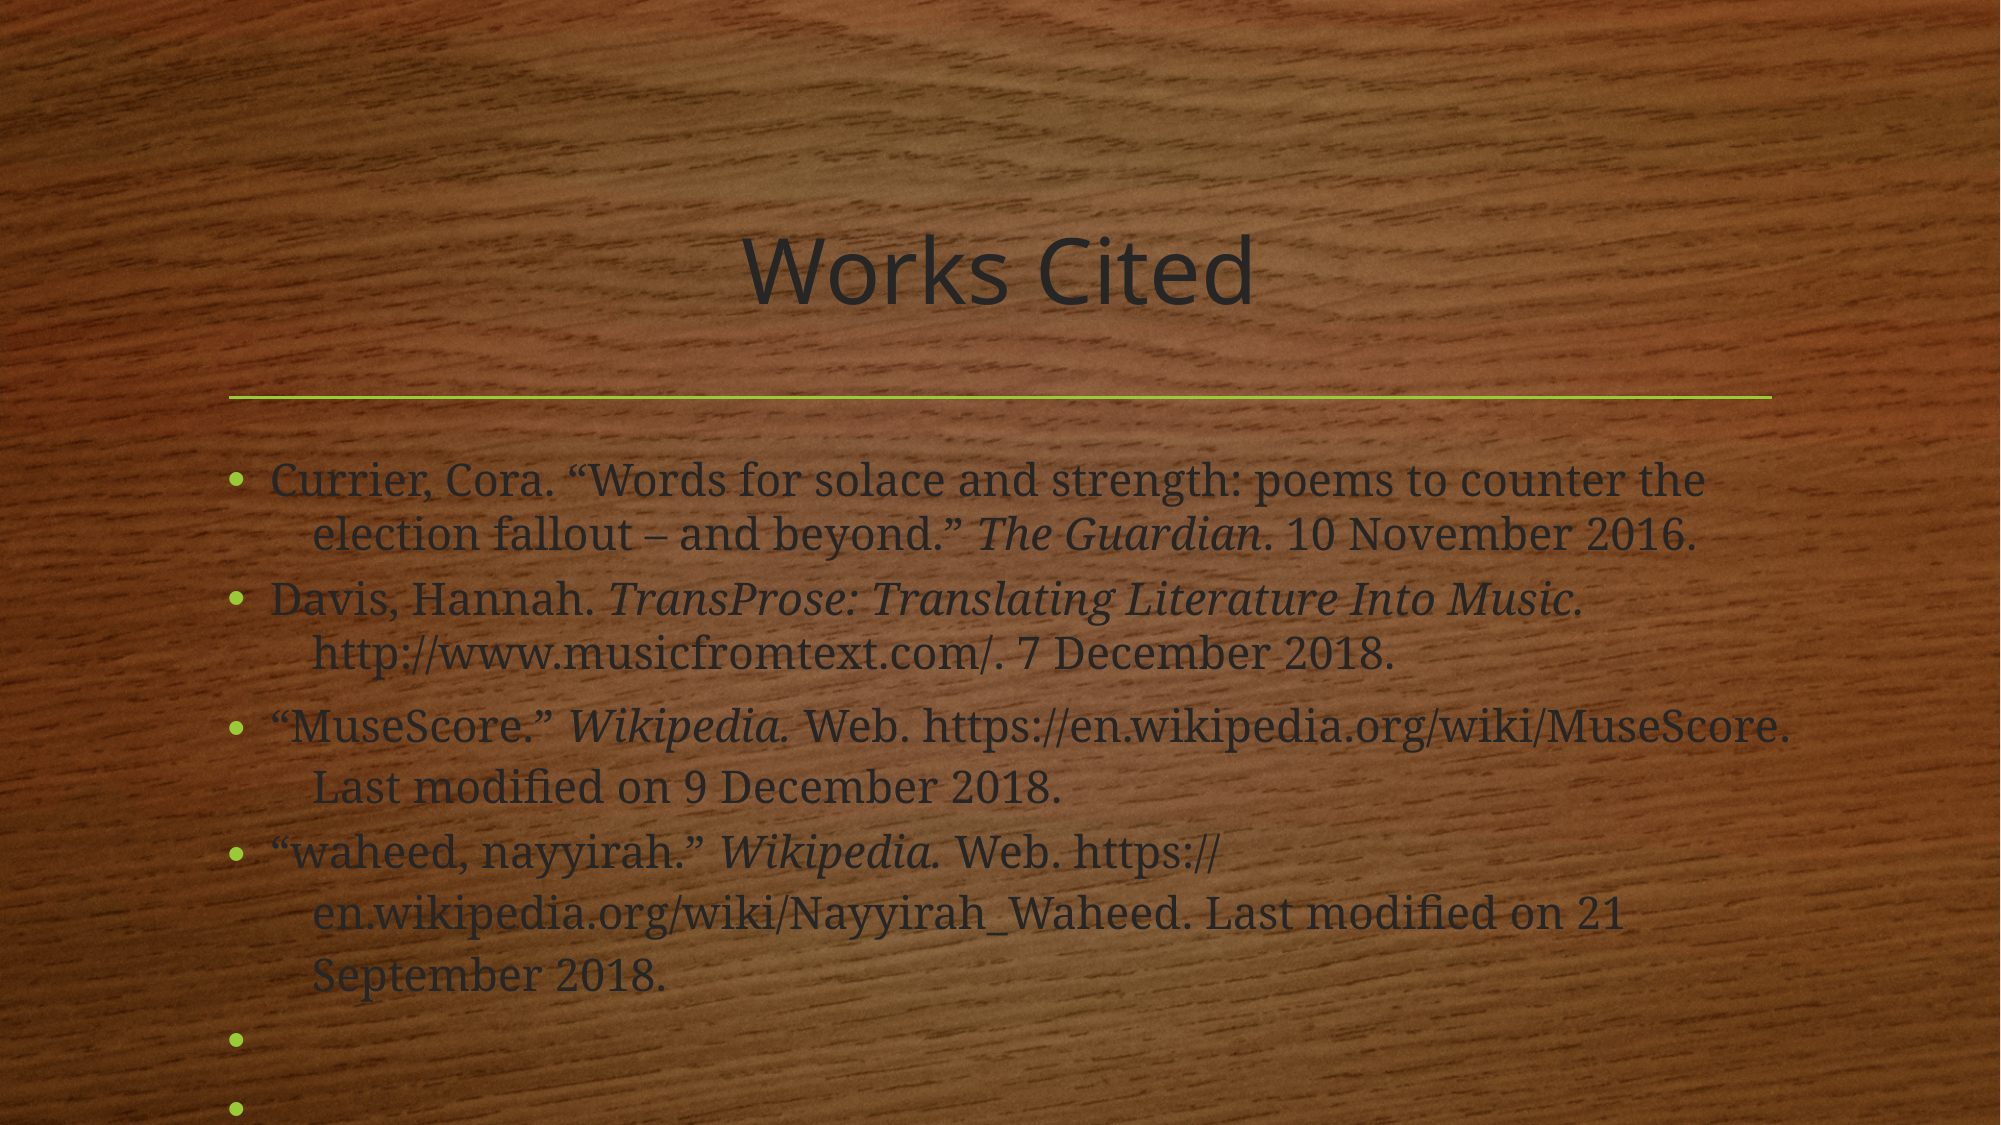

# Works Cited
Currier, Cora. “Words for solace and strength: poems to counter the election fallout – and beyond.” The Guardian. 10 November 2016.
Davis, Hannah. TransProse: Translating Literature Into Music. http://www.musicfromtext.com/. 7 December 2018.
“MuseScore.” Wikipedia. Web. https://en.wikipedia.org/wiki/MuseScore. Last modified on 9 December 2018.
“waheed, nayyirah.” Wikipedia. Web. https://en.wikipedia.org/wiki/Nayyirah_Waheed. Last modified on 21 September 2018.